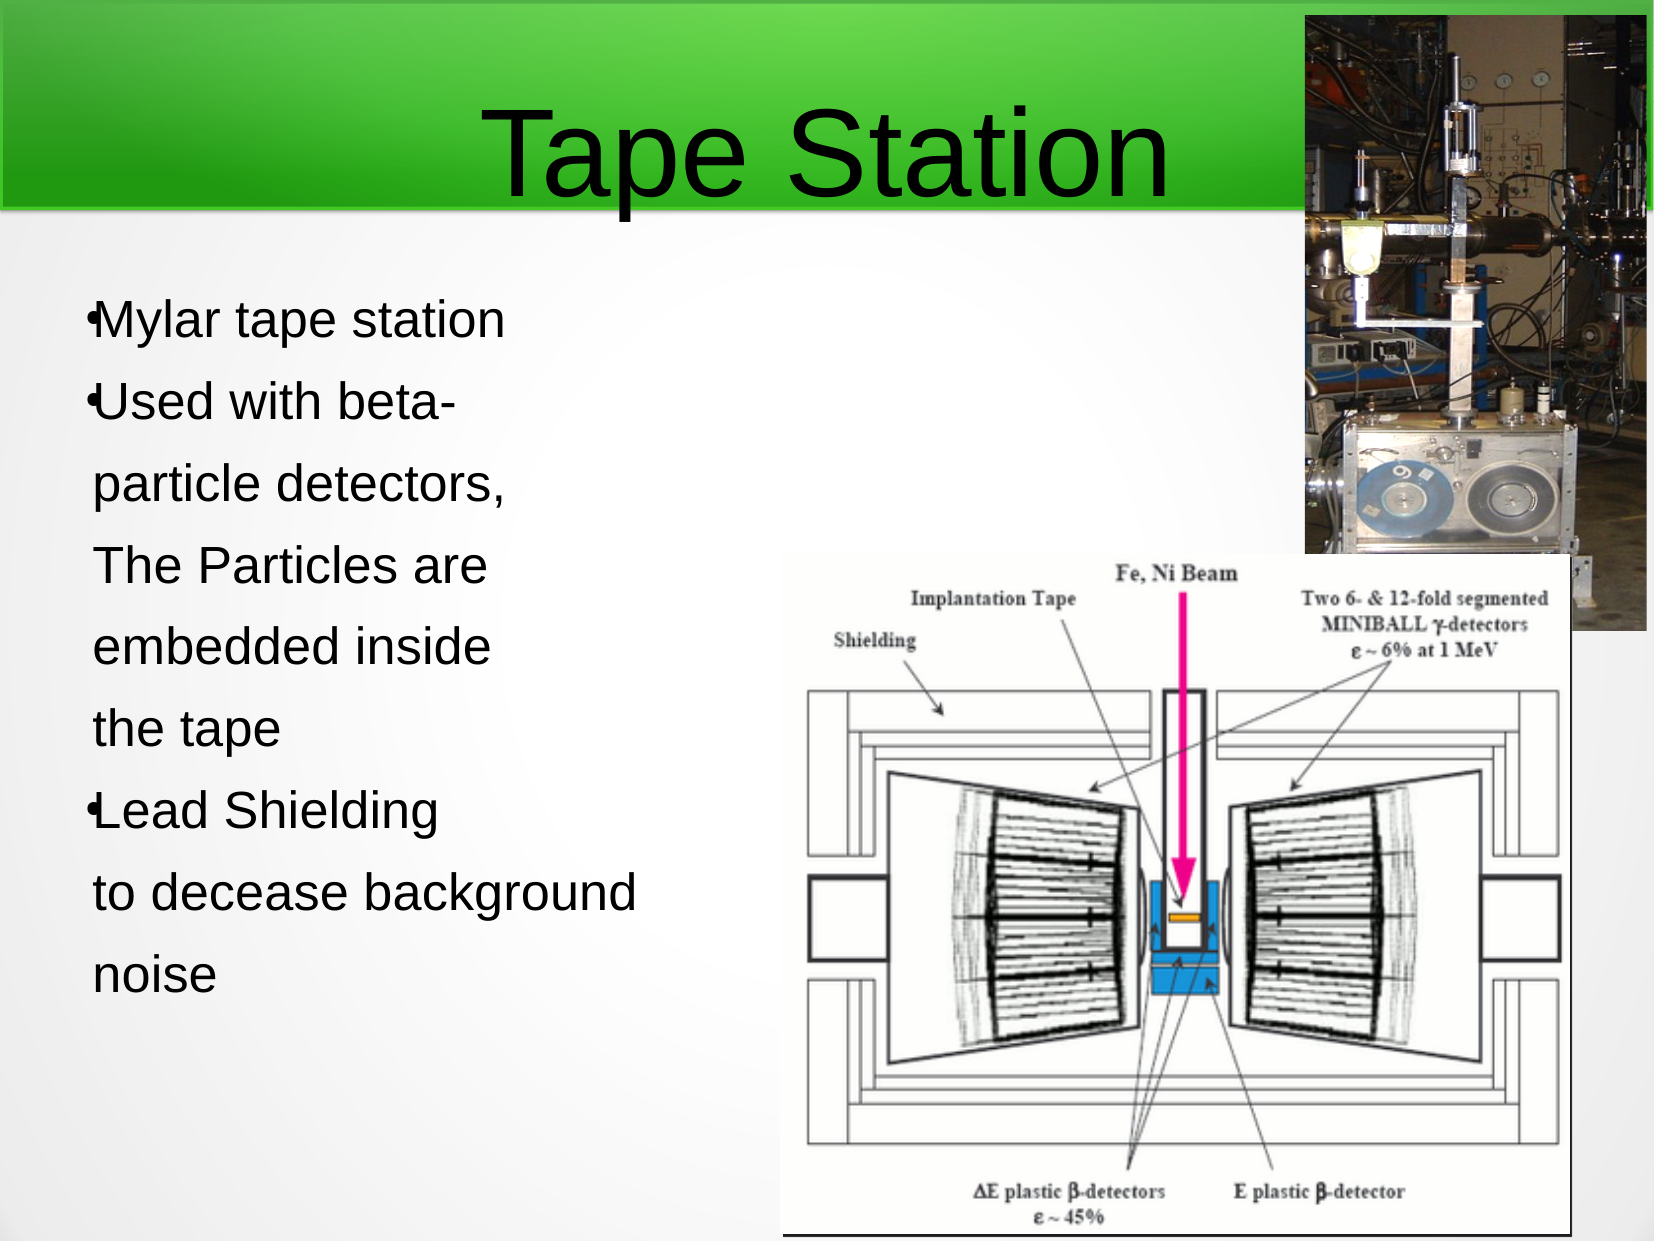

# Tape Station
Mylar tape station
Used with beta-
particle detectors,
The Particles are
embedded inside
the tape
Lead Shielding
to decease background
noise